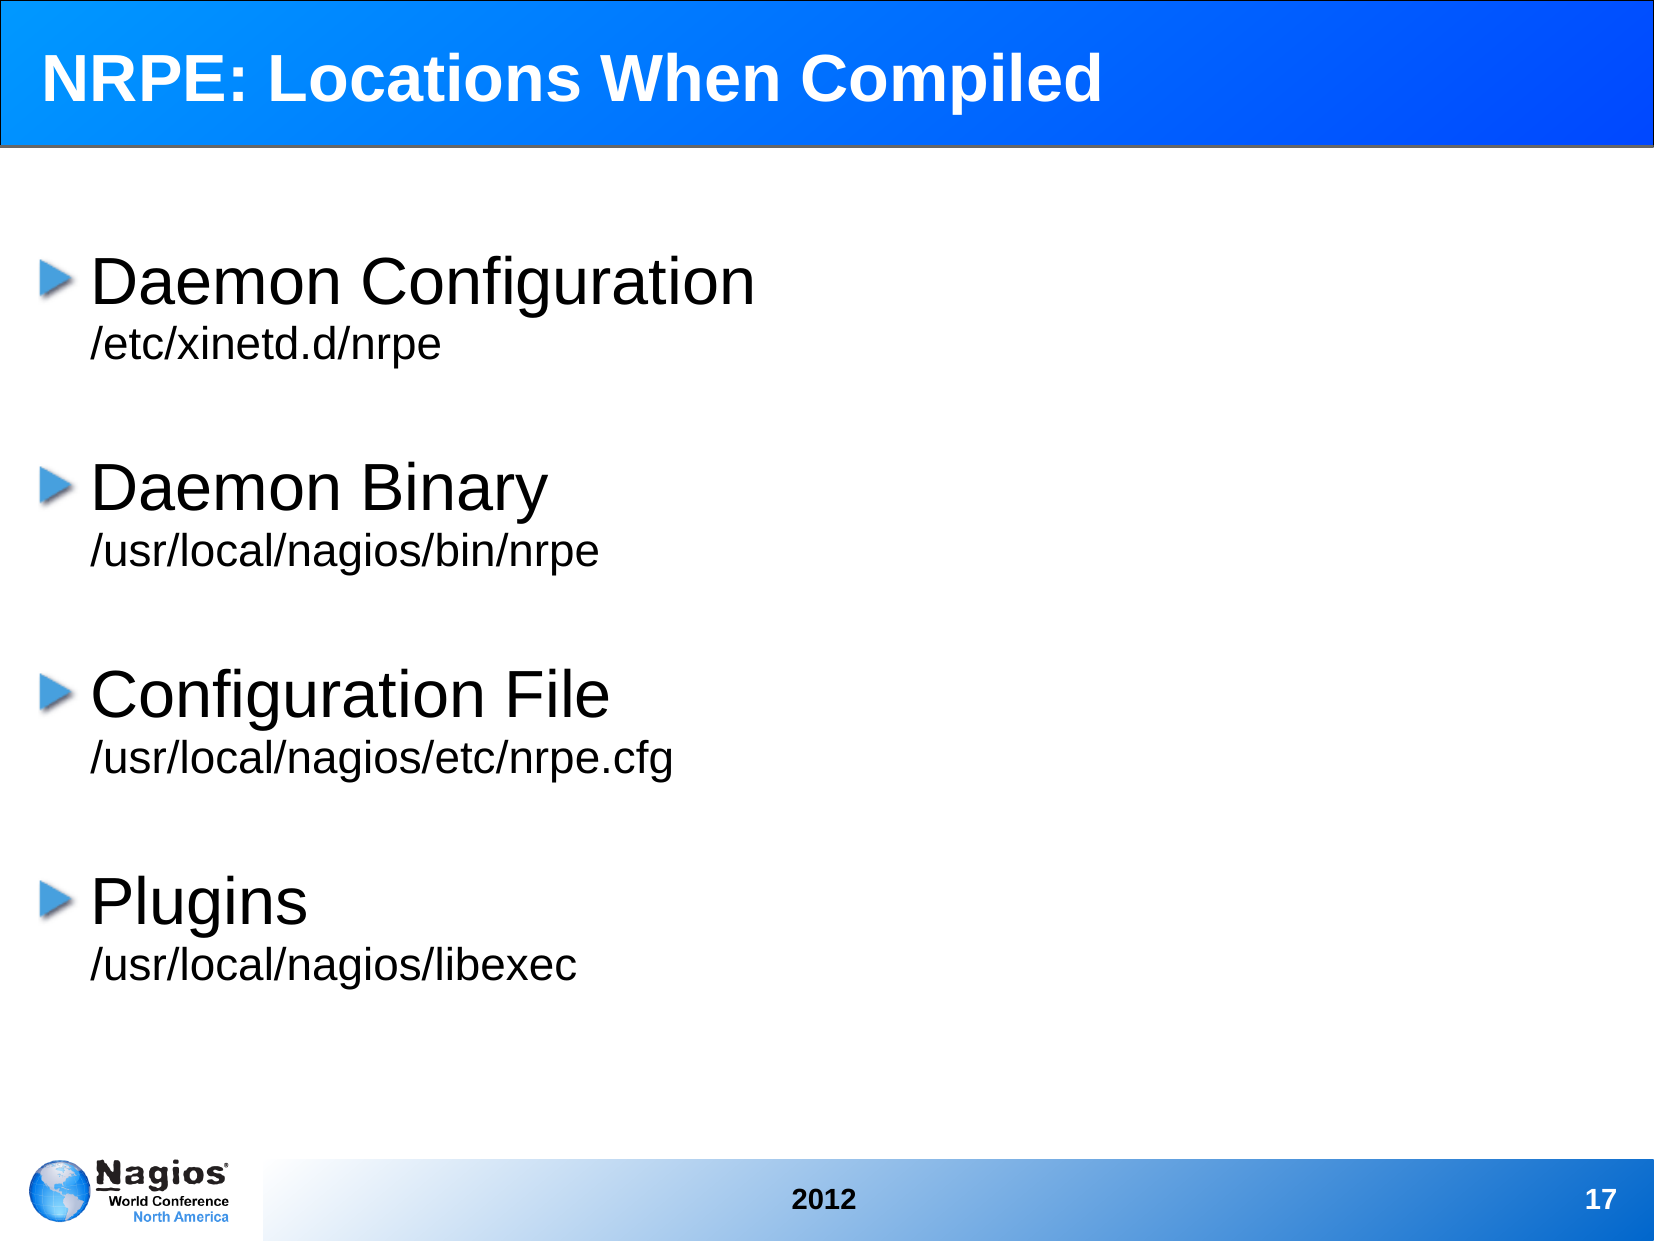

# NRPE: Locations When Compiled
Daemon Configuration
/etc/xinetd.d/nrpe
Daemon Binary
/usr/local/nagios/bin/nrpe
Configuration File
/usr/local/nagios/etc/nrpe.cfg
Plugins
/usr/local/nagios/libexec
2011
17